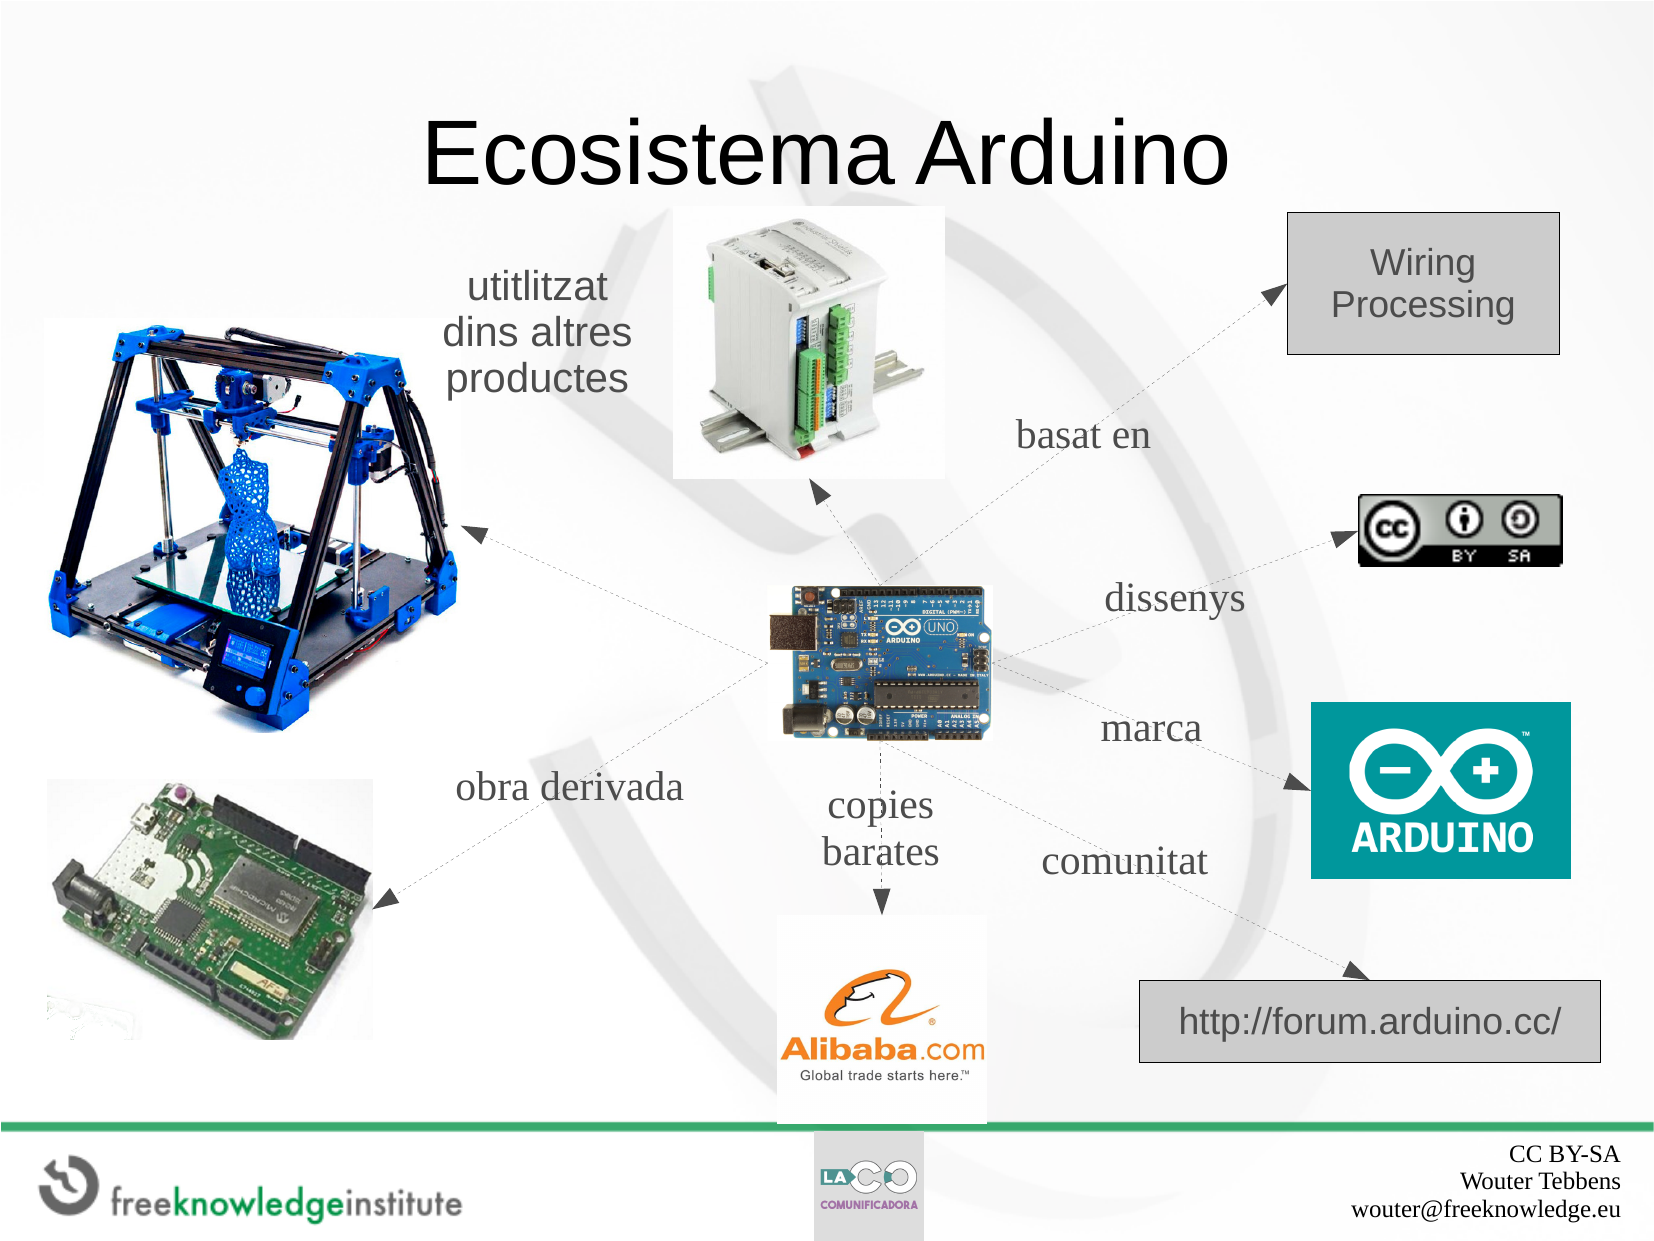

# Ecosistema Arduino
Wiring
Processing
utitlitzat
dins altres productes
http://forum.arduino.cc/